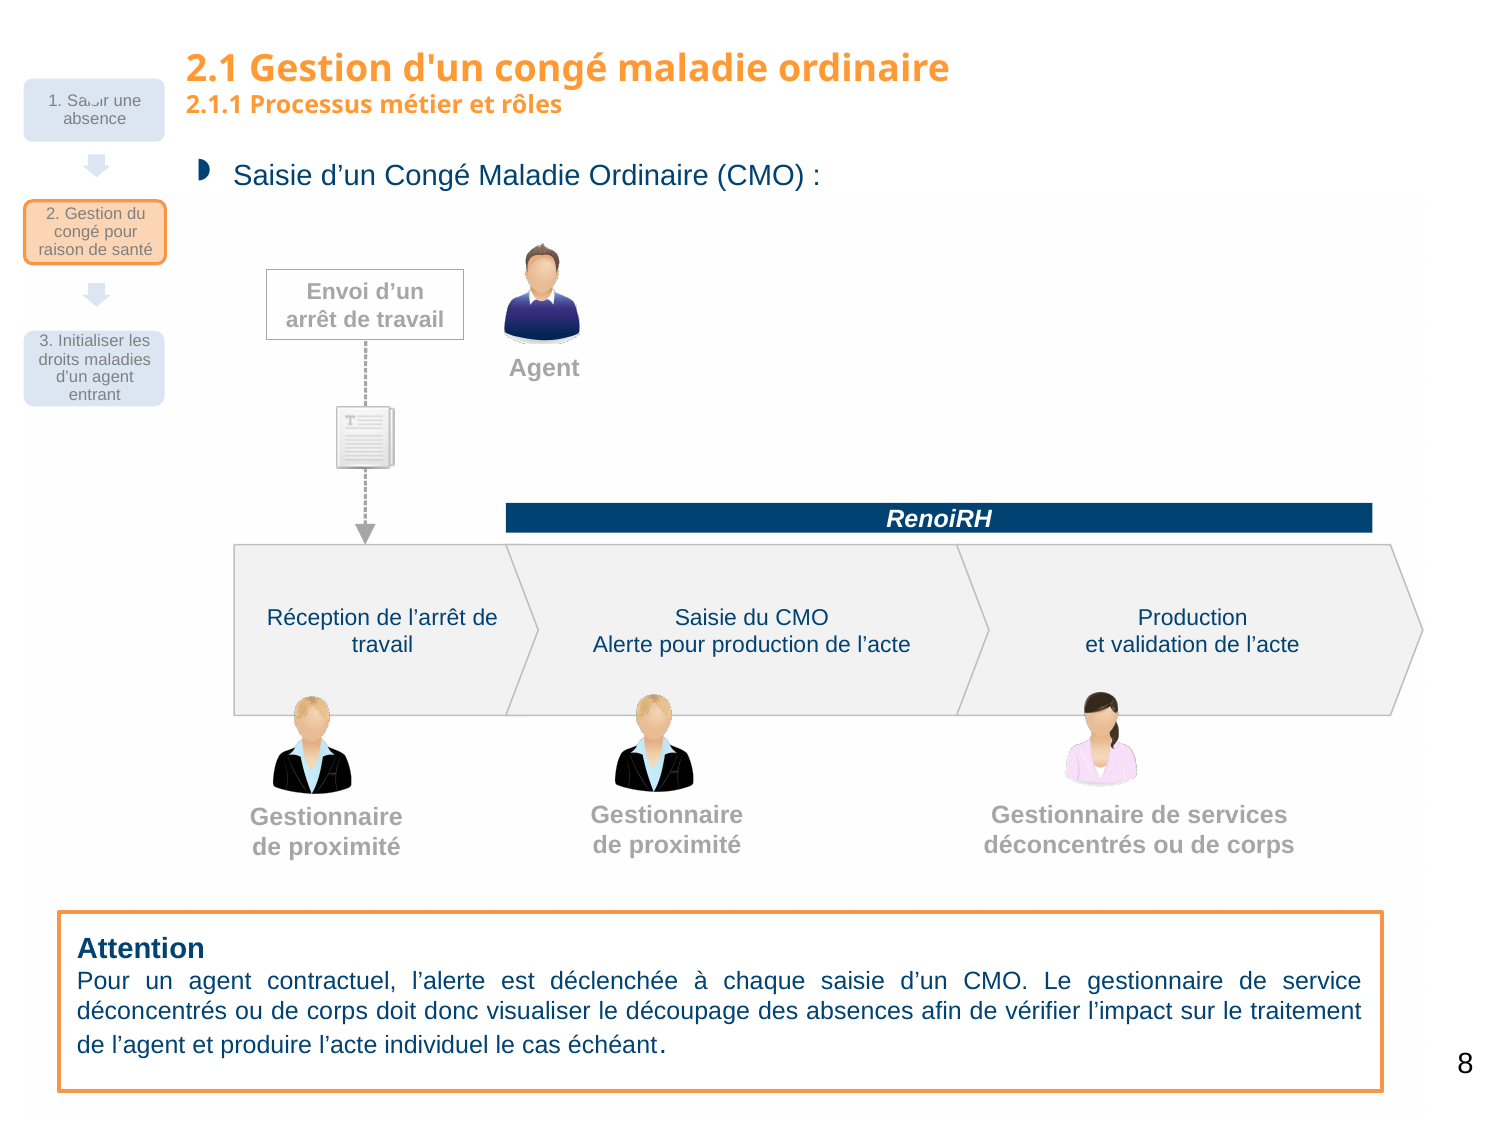

2.1 Gestion d'un congé maladie ordinaire
2.1.1 Processus métier et rôles
1. Saisir une absence
Saisie d’un Congé Maladie Ordinaire (CMO) :
2. Gestion du congé pour raison de santé
Envoi d’un arrêt de travail
3. Initialiser les droits maladies d’un agent entrant
Agent
RenoiRH
Réception de l’arrêt de travail
Saisie du CMO
Alerte pour production de l’acte
Production
et validation de l’acte
Gestionnaire de services déconcentrés ou de corps
Gestionnaire de proximité
Gestionnaire de proximité
Attention
Pour un agent contractuel, l’alerte est déclenchée à chaque saisie d’un CMO. Le gestionnaire de service déconcentrés ou de corps doit donc visualiser le découpage des absences afin de vérifier l’impact sur le traitement de l’agent et produire l’acte individuel le cas échéant.